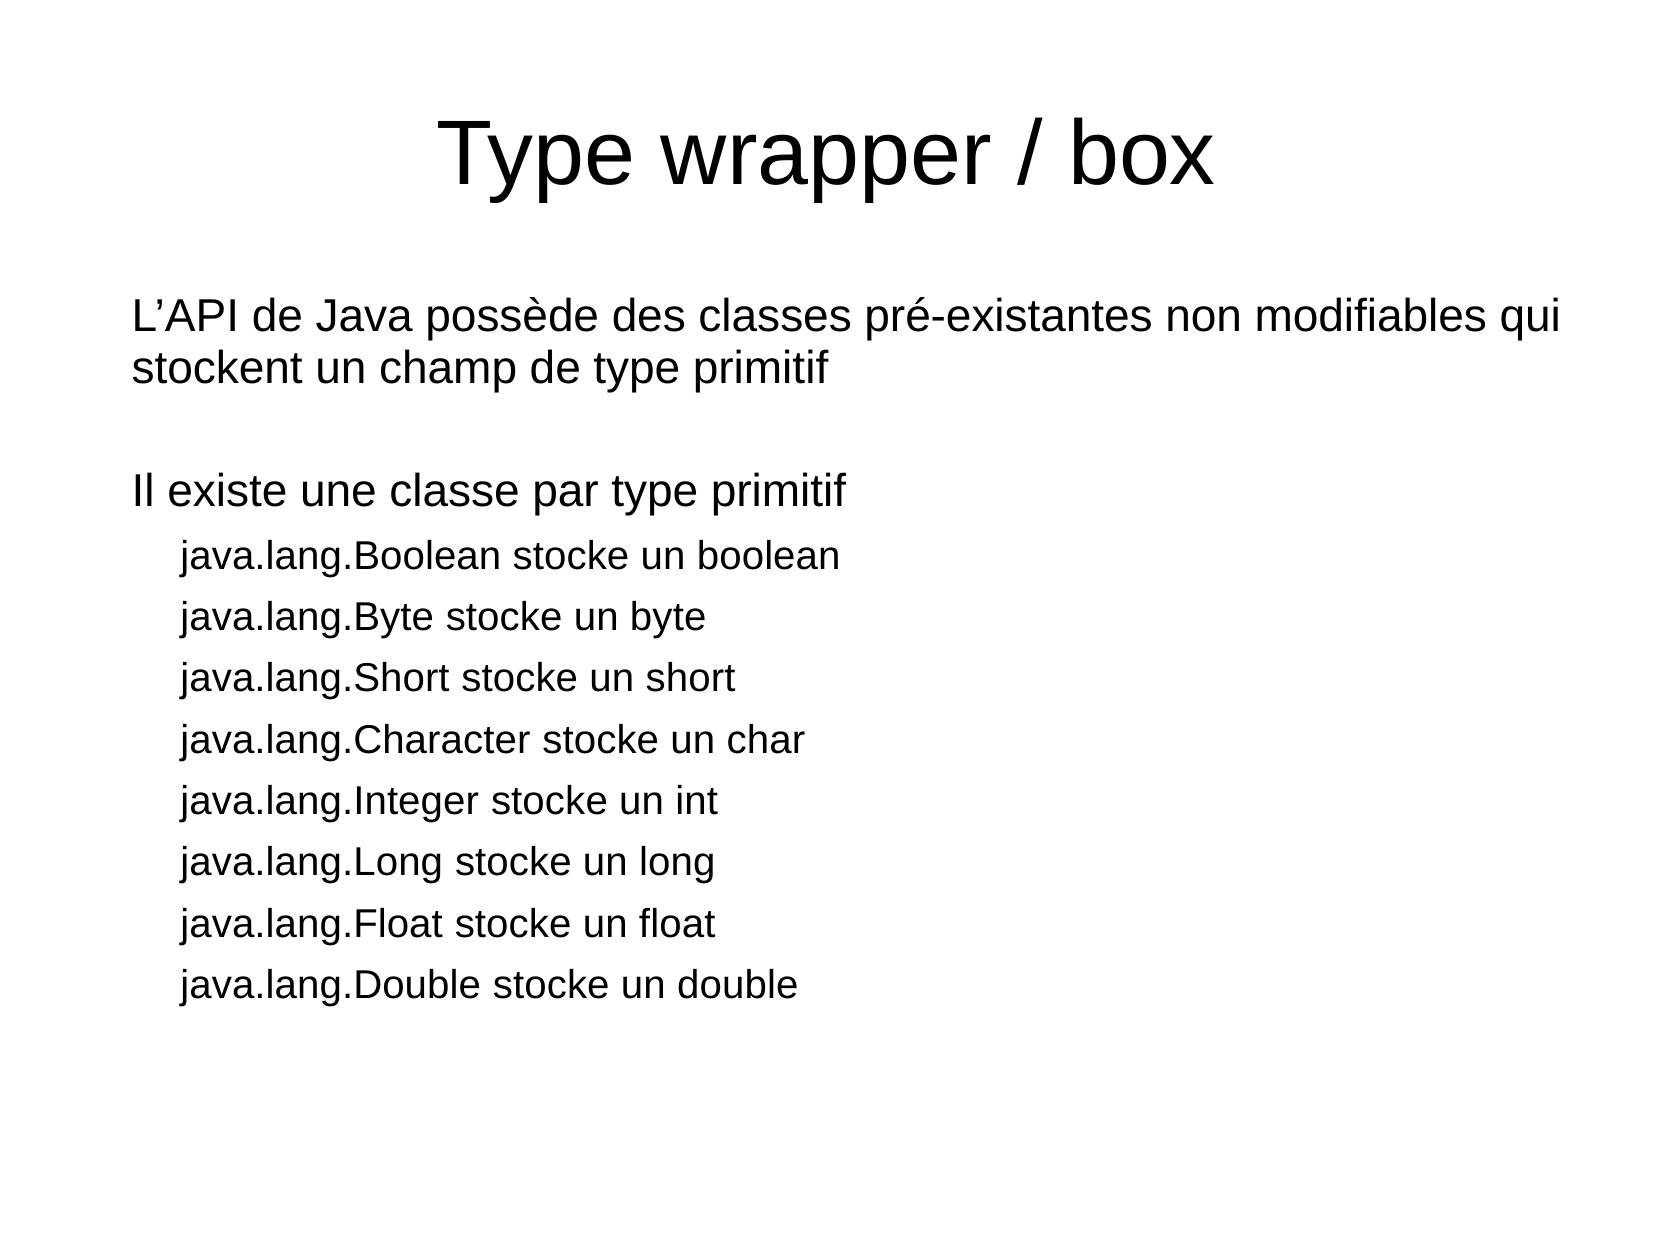

# Type wrapper / box
L’API de Java possède des classes pré-existantes non modifiables qui stockent un champ de type primitif
Il existe une classe par type primitif
java.lang.Boolean stocke un boolean
java.lang.Byte stocke un byte
java.lang.Short stocke un short
java.lang.Character stocke un char
java.lang.Integer stocke un int
java.lang.Long stocke un long
java.lang.Float stocke un float
java.lang.Double stocke un double